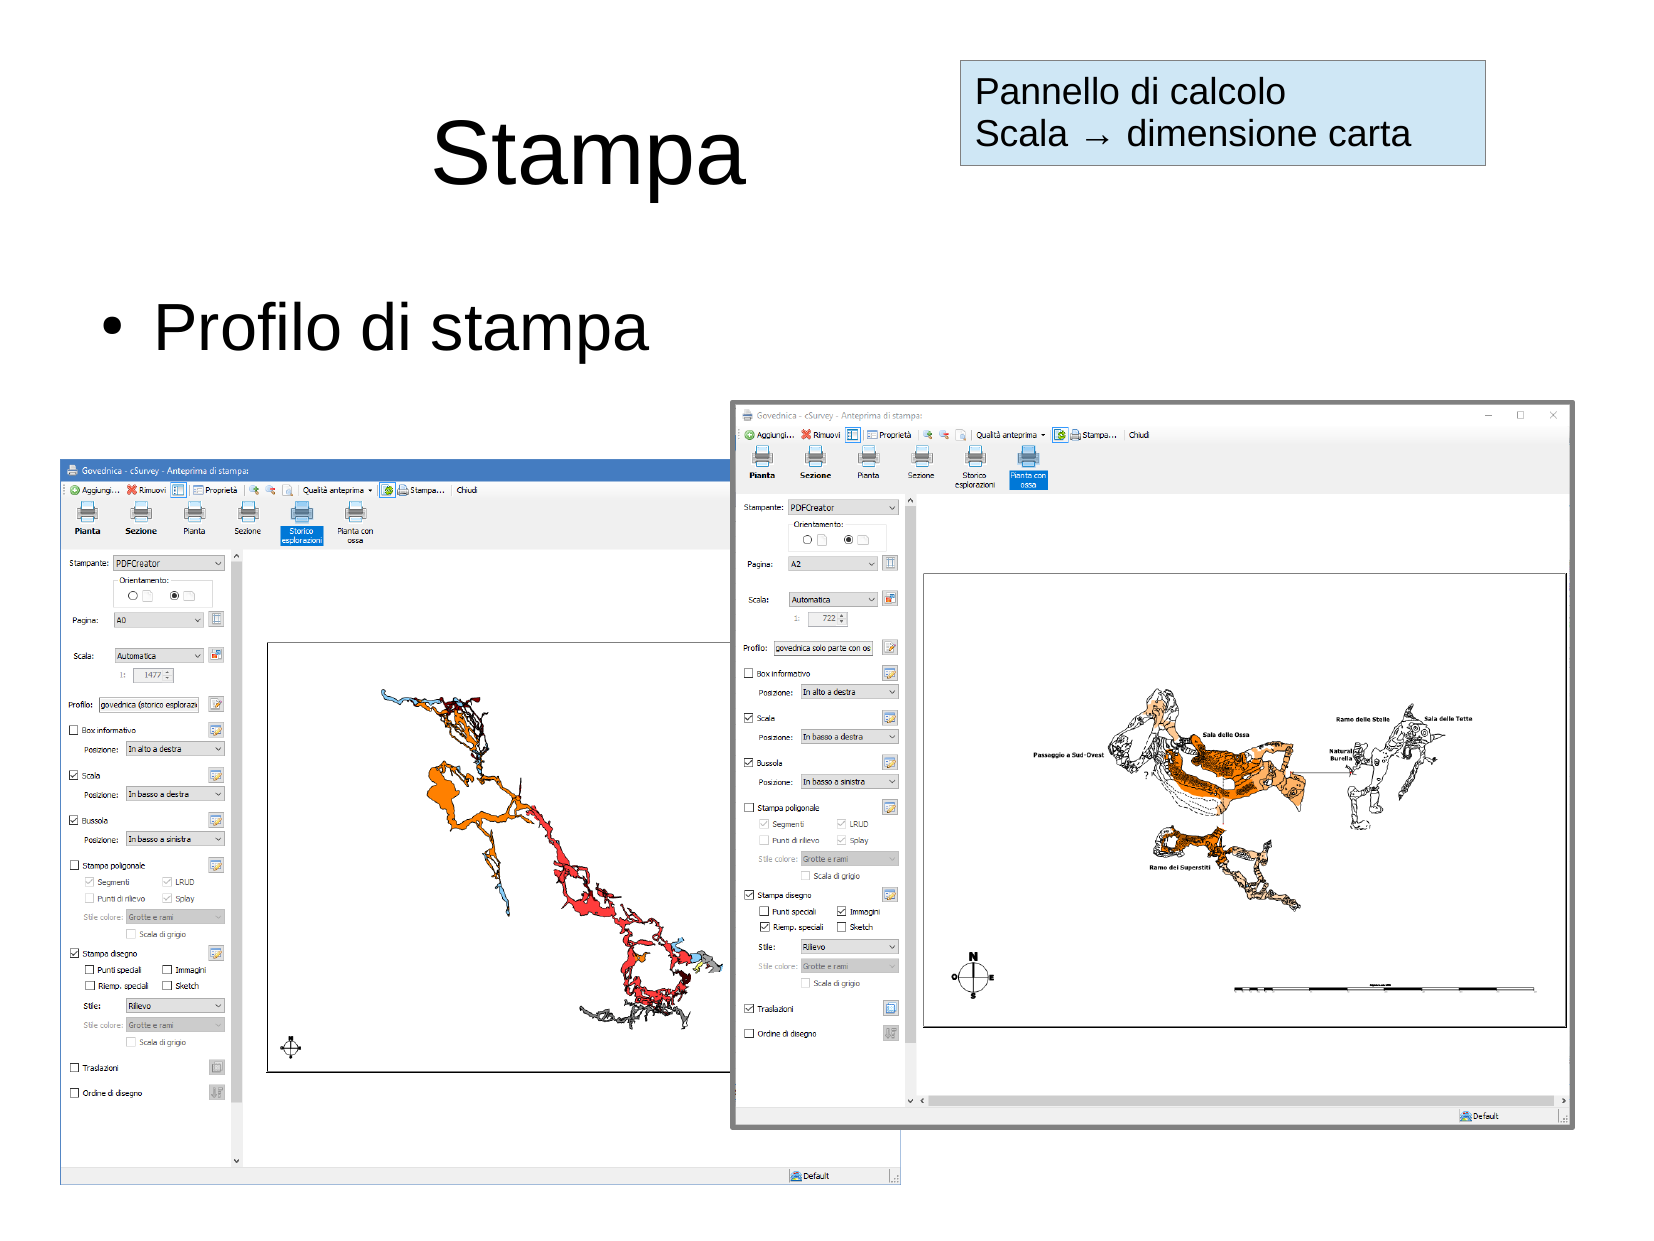

# Stampa
Pannello di calcolo
Scala → dimensione carta
Profilo di stampa